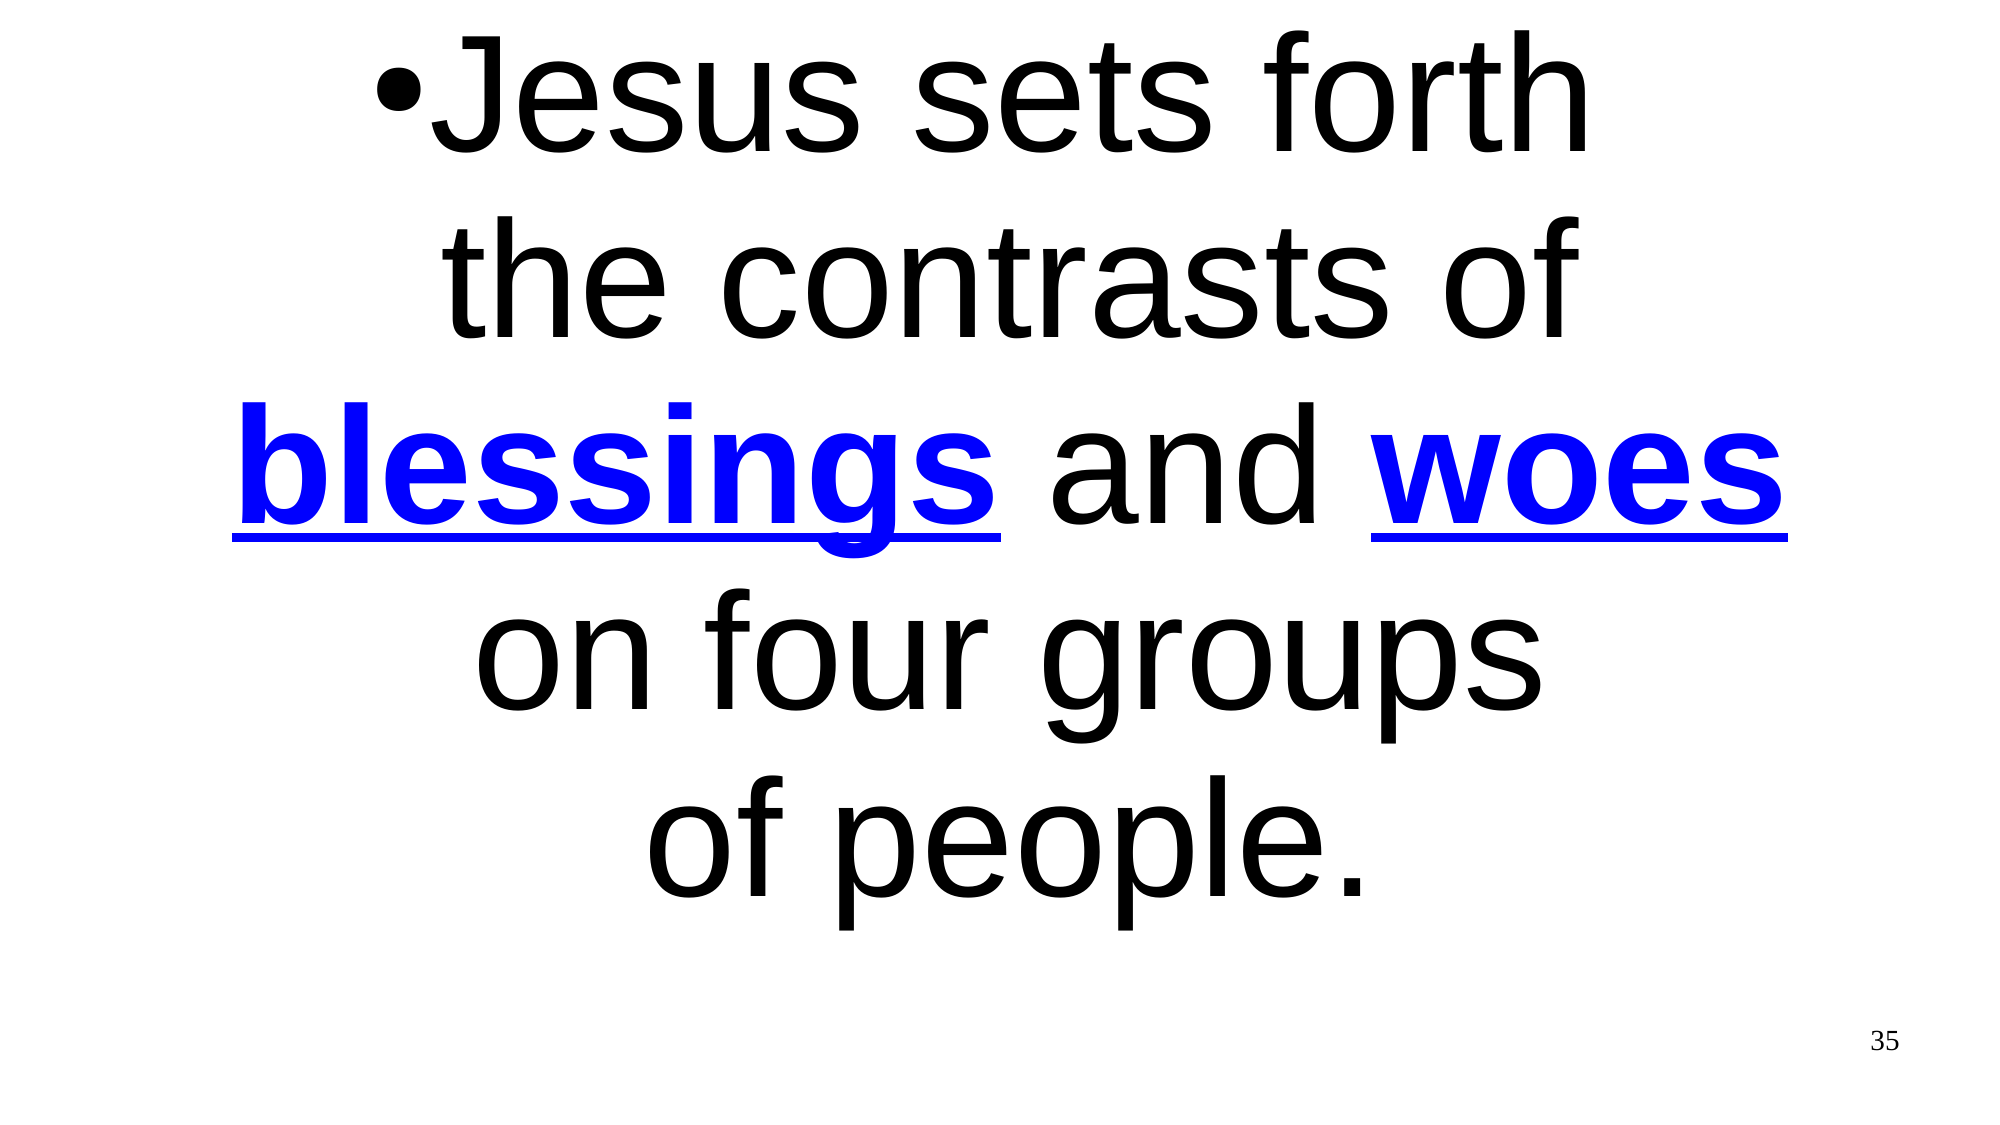

# Jesus sets forth the contrasts of blessings and woes on four groups of people.
35